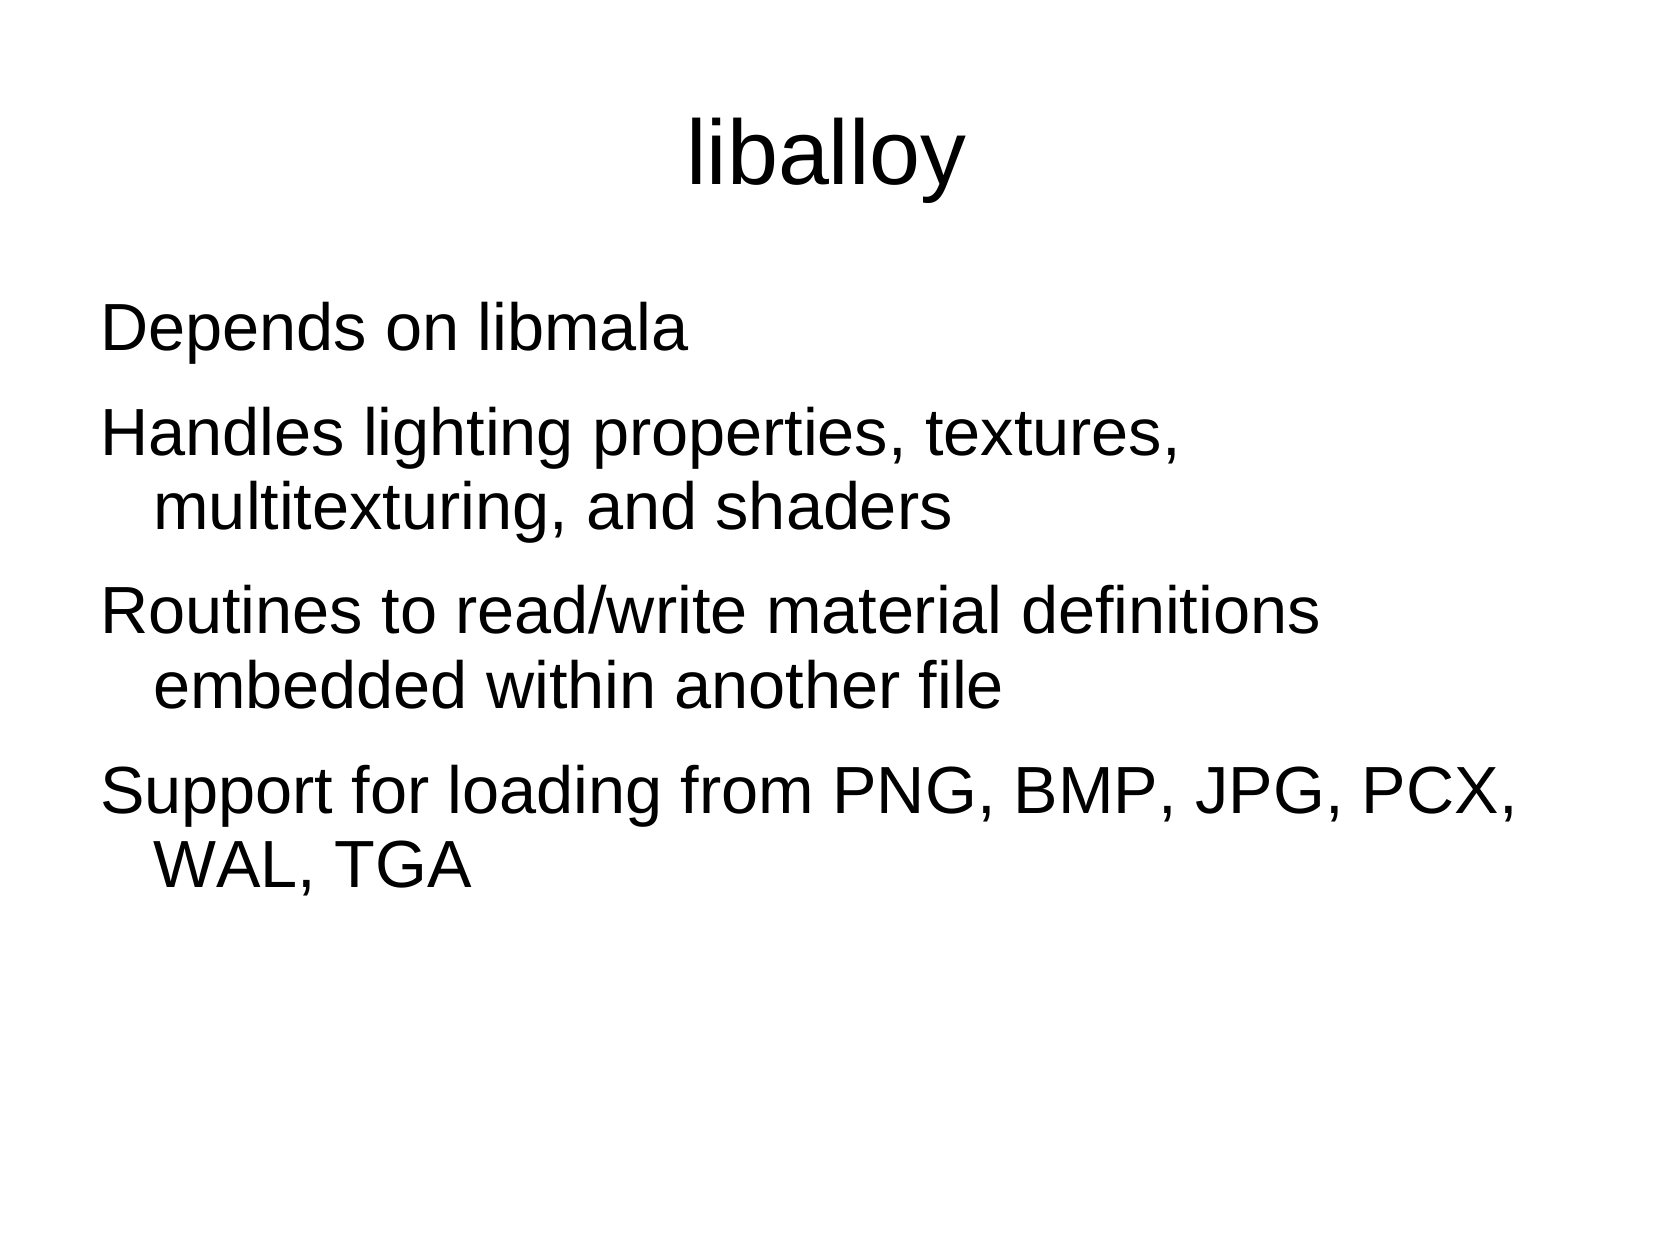

# liballoy
Depends on libmala
Handles lighting properties, textures, multitexturing, and shaders
Routines to read/write material definitions embedded within another file
Support for loading from PNG, BMP, JPG, PCX, WAL, TGA